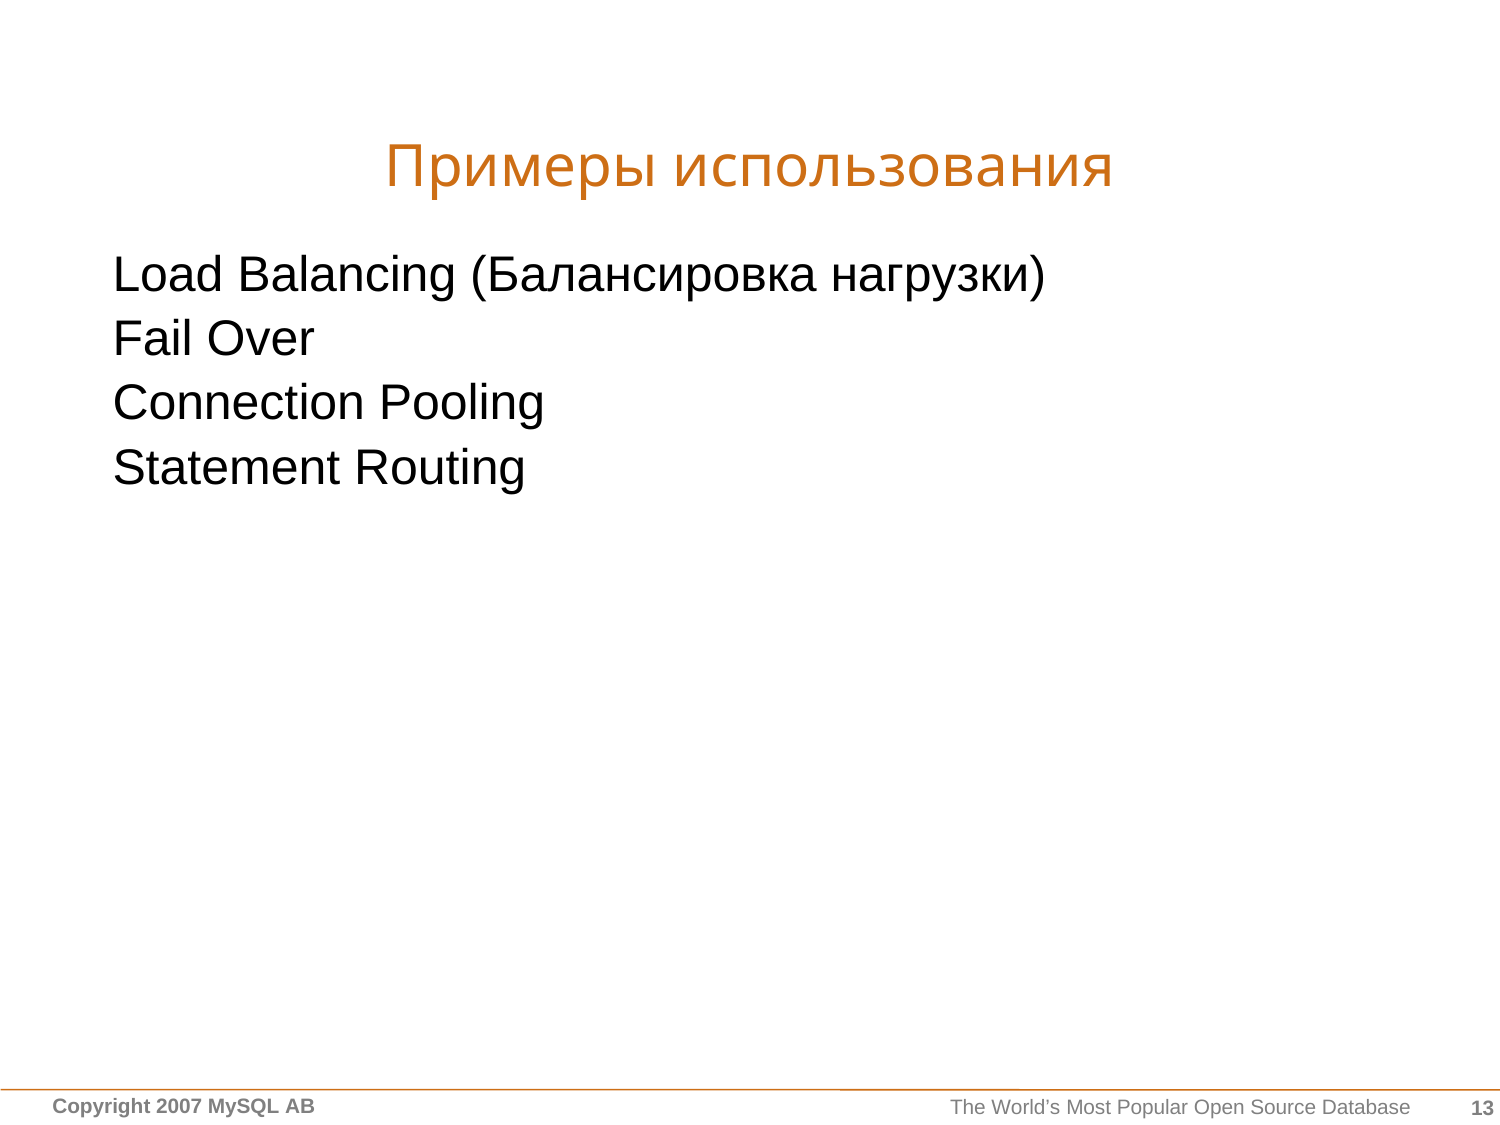

# Примеры использования
Load Balancing (Балансировка нагрузки)
Fail Over
Connection Pooling
Statement Routing